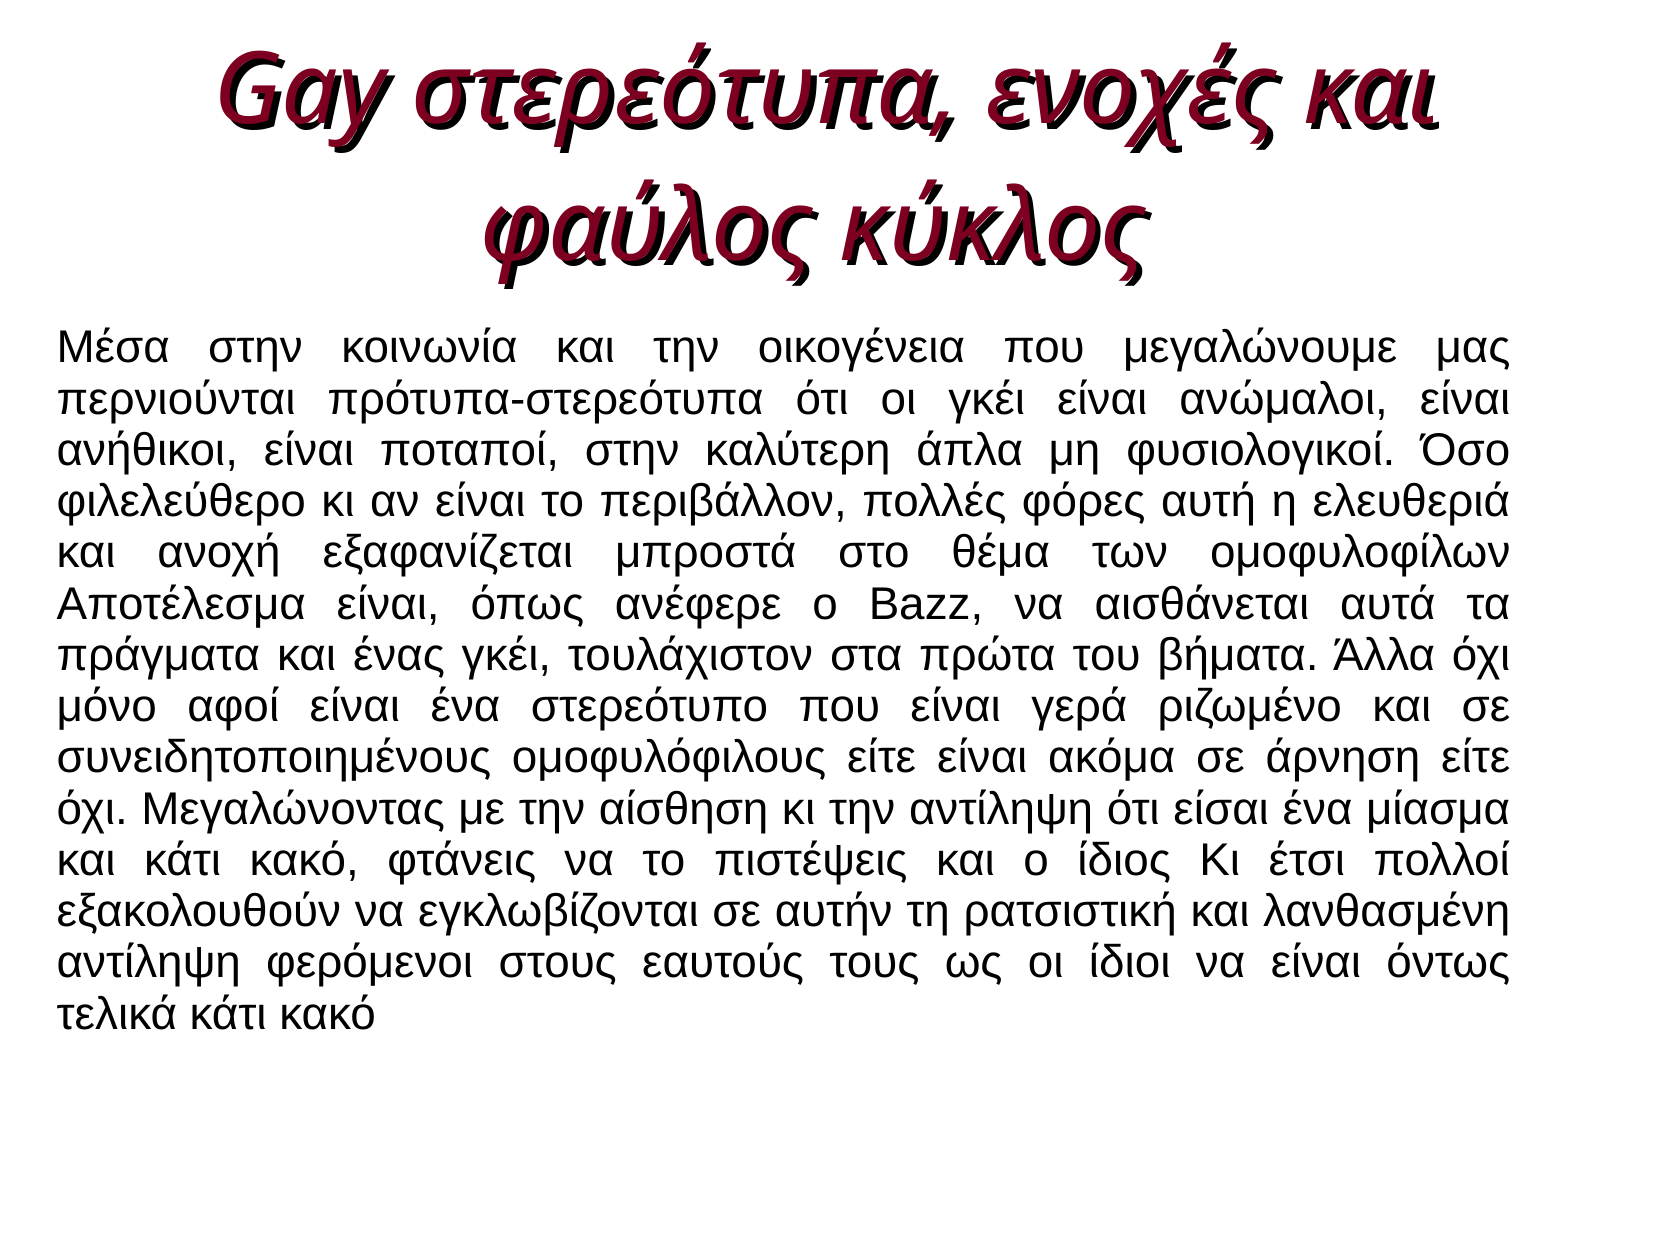

# Gay στερεότυπα, ενοχές και φαύλος κύκλος
Μέσα στην κοινωνία και την οικογένεια που μεγαλώνουμε μας περνιούνται πρότυπα-στερεότυπα ότι οι γκέι είναι ανώμαλοι, είναι ανήθικοι, είναι ποταποί, στην καλύτερη άπλα μη φυσιολογικοί. Όσο φιλελεύθερο κι αν είναι το περιβάλλον, πολλές φόρες αυτή η ελευθεριά και ανοχή εξαφανίζεται μπροστά στο θέμα των ομοφυλοφίλων Αποτέλεσμα είναι, όπως ανέφερε ο Bazz, να αισθάνεται αυτά τα πράγματα και ένας γκέι, τουλάχιστον στα πρώτα του βήματα. Άλλα όχι μόνο αφοί είναι ένα στερεότυπο που είναι γερά ριζωμένο και σε συνειδητοποιημένους ομοφυλόφιλους είτε είναι ακόμα σε άρνηση είτε όχι. Μεγαλώνοντας με την αίσθηση κι την αντίληψη ότι είσαι ένα μίασμα και κάτι κακό, φτάνεις να το πιστέψεις και ο ίδιος Κι έτσι πολλοί εξακολουθούν να εγκλωβίζονται σε αυτήν τη ρατσιστική και λανθασμένη αντίληψη φερόμενοι στους εαυτούς τους ως οι ίδιοι να είναι όντως τελικά κάτι κακό